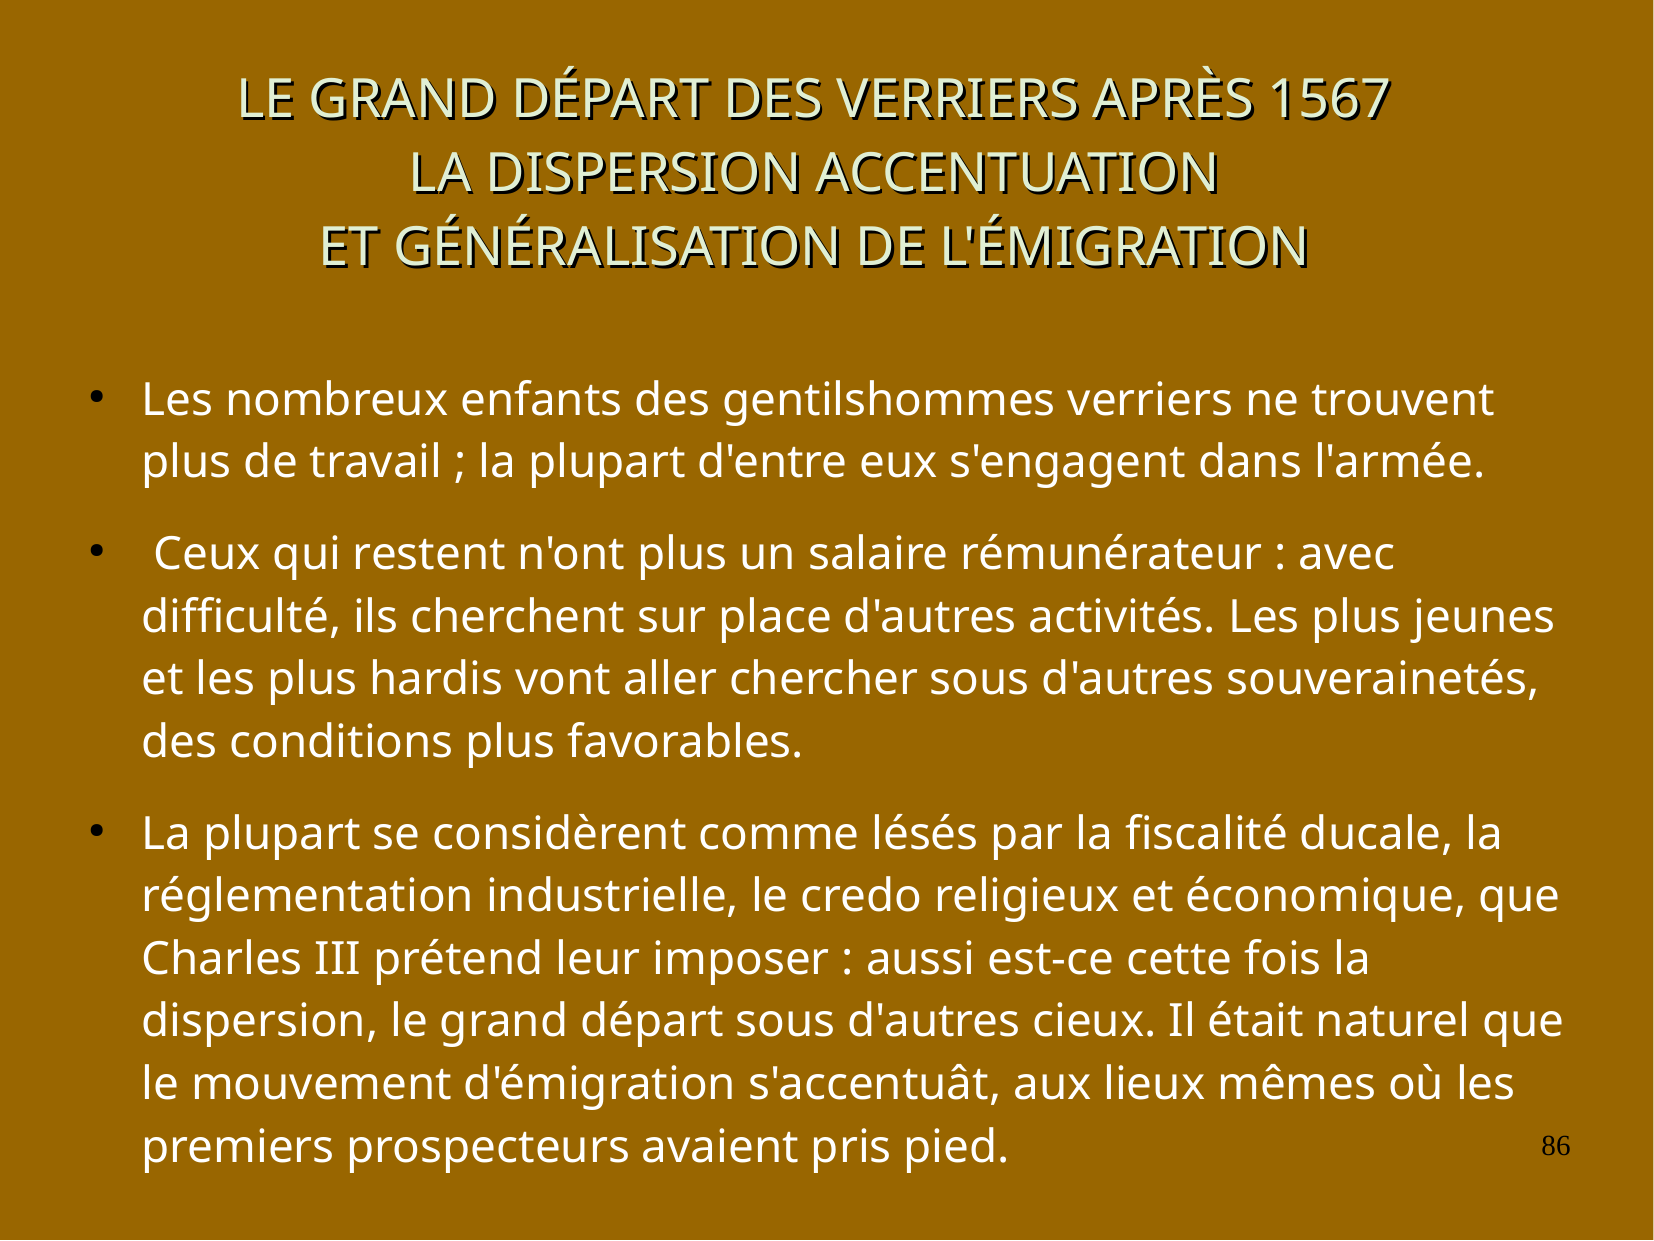

# LE GRAND DÉPART DES VERRIERS APRÈS 1567 LA DISPERSION ACCENTUATION ET GÉNÉRALISATION DE L'ÉMIGRATION
Les nombreux enfants des gentilshommes verriers ne trouvent plus de travail ; la plupart d'entre eux s'engagent dans l'armée.
 Ceux qui restent n'ont plus un salaire rémunérateur : avec difficulté, ils cherchent sur place d'autres activités. Les plus jeunes et les plus hardis vont aller chercher sous d'autres souverainetés, des conditions plus favorables.
La plupart se considèrent comme lésés par la fiscalité ducale, la réglementation industrielle, le credo religieux et économique, que Charles III prétend leur imposer : aussi est-ce cette fois la dispersion, le grand départ sous d'autres cieux. Il était naturel que le mouvement d'émigration s'accentuât, aux lieux mêmes où les premiers prospecteurs avaient pris pied.
86